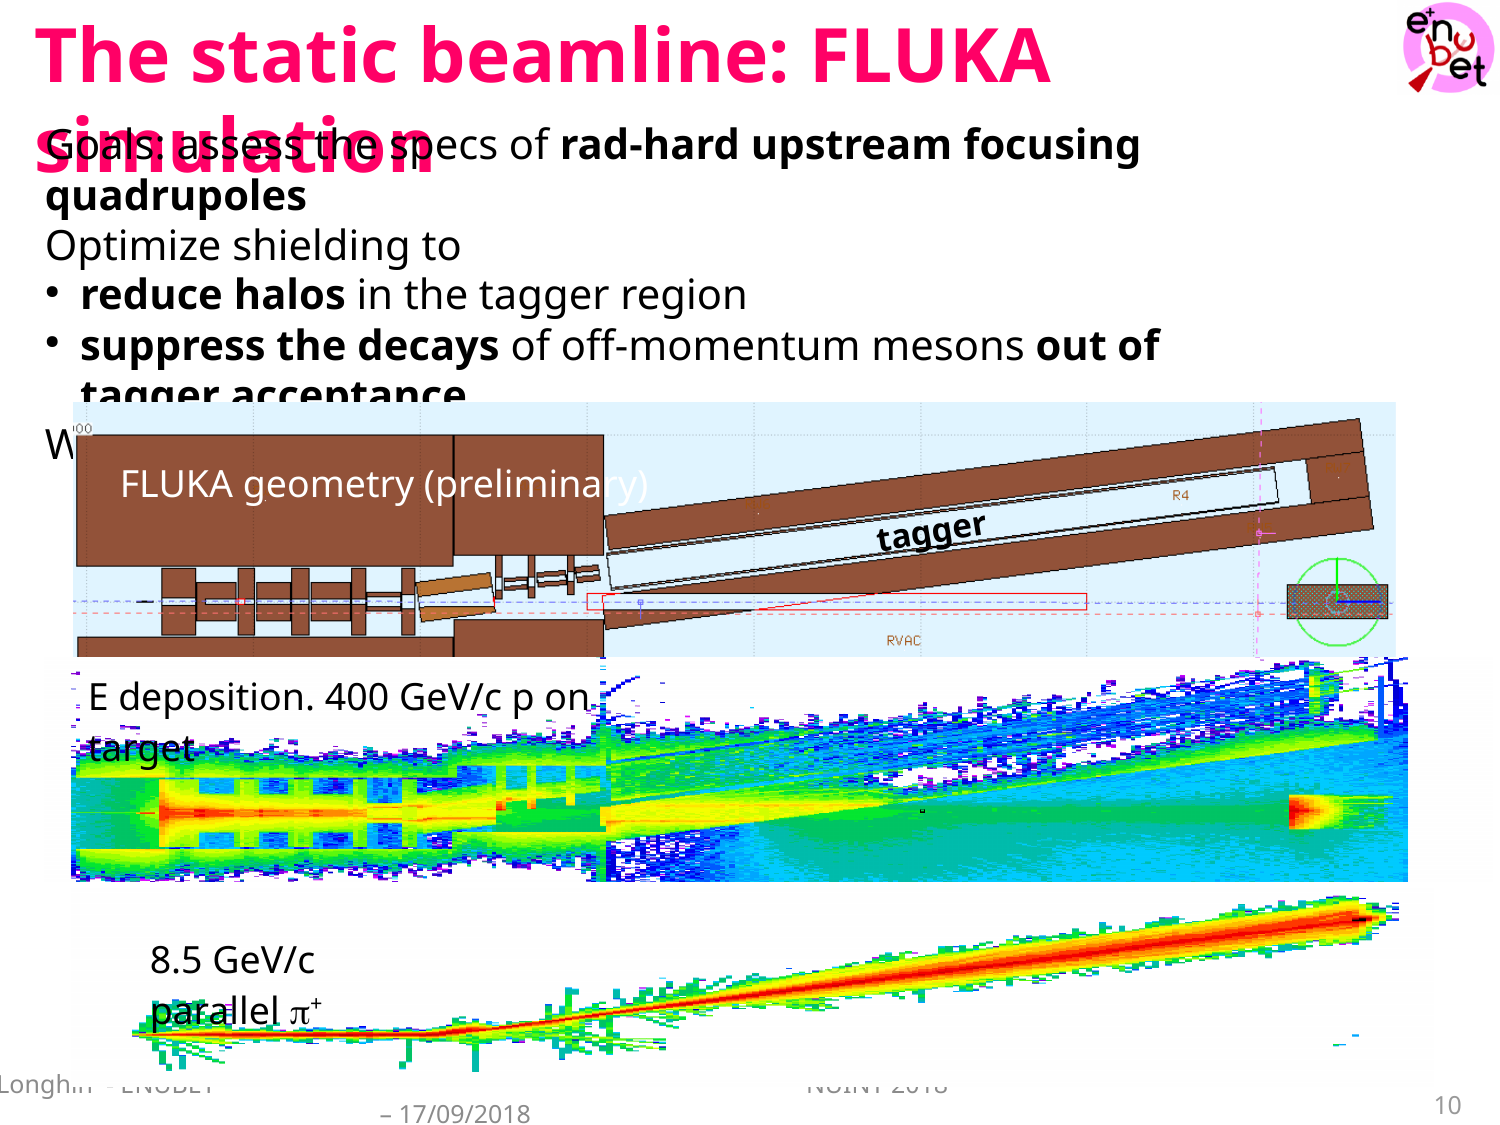

The static beamline: FLUKA simulation
Goals: assess the specs of rad-hard upstream focusing quadrupoles
Optimize shielding to
reduce halos in the tagger region
suppress the decays of off-momentum mesons out of tagger acceptance
Work in progress. Study the location of the proton dump.
FLUKA geometry (preliminary)
 tagger
E deposition. 400 GeV/c p on target
8.5 GeV/c parallel p+